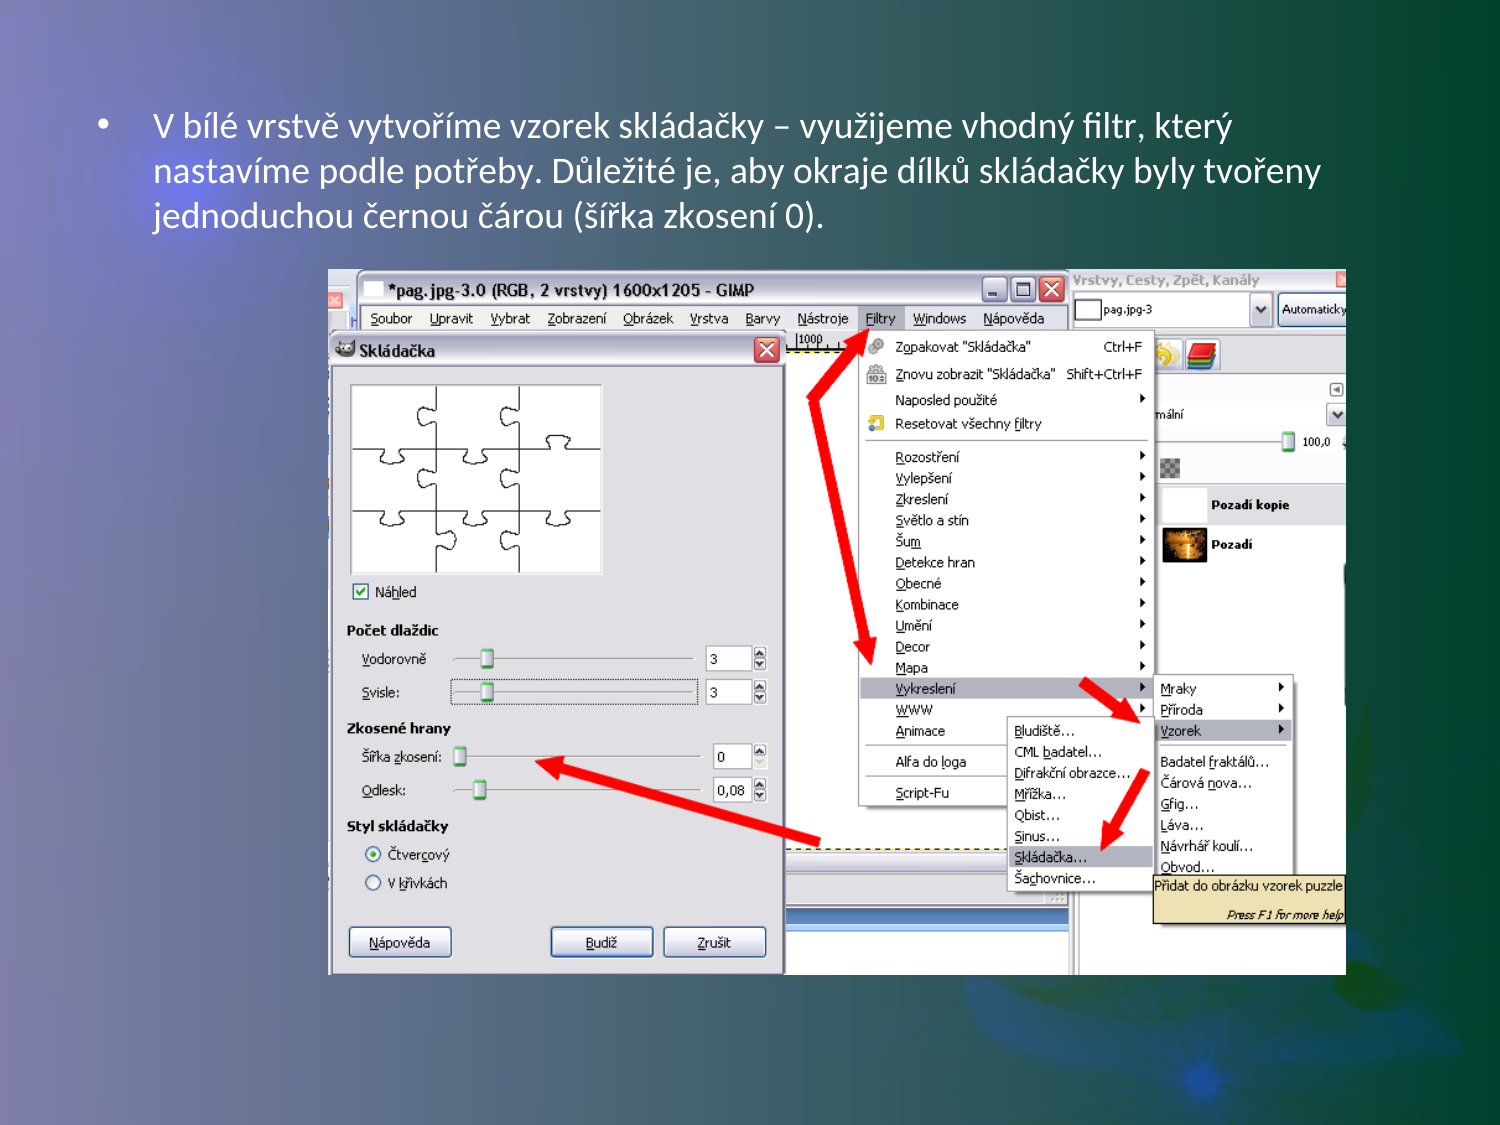

# V bílé vrstvě vytvoříme vzorek skládačky – využijeme vhodný filtr, který nastavíme podle potřeby. Důležité je, aby okraje dílků skládačky byly tvořeny jednoduchou černou čárou (šířka zkosení 0).